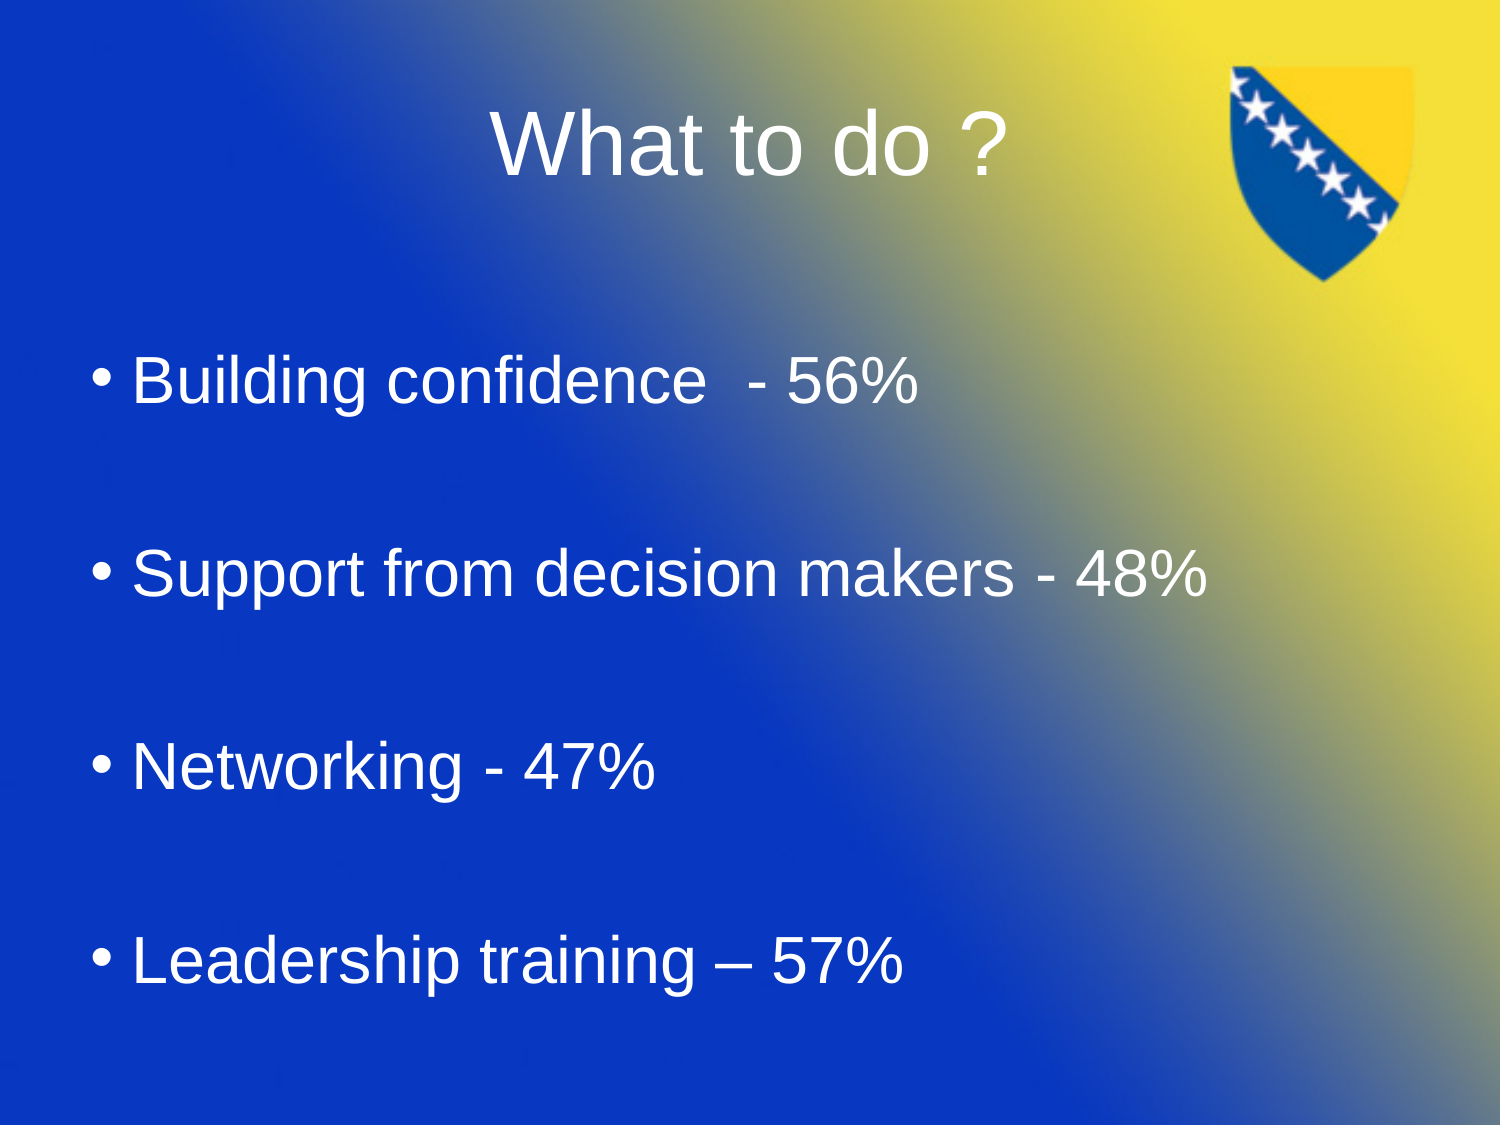

# What to do ?
 Building confidence - 56%
 Support from decision makers - 48%
 Networking - 47%
 Leadership training – 57%